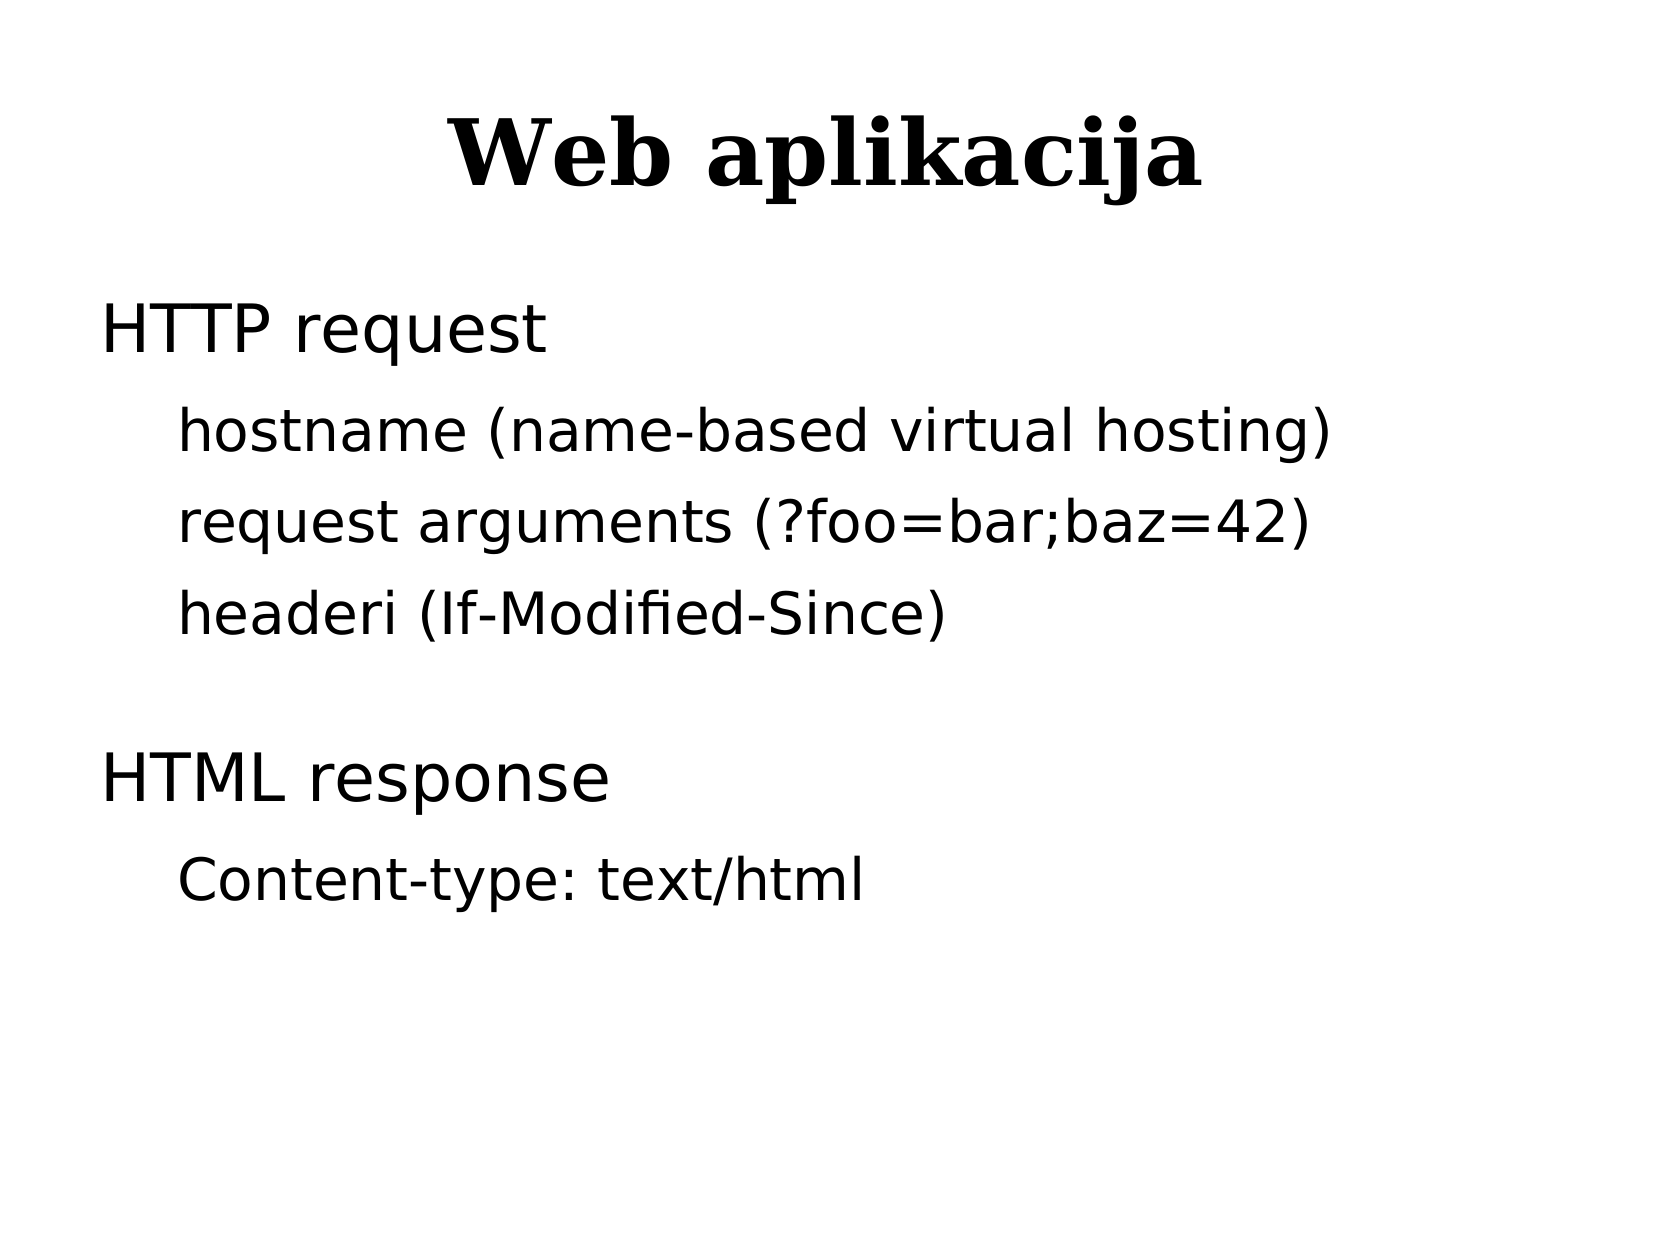

# Web aplikacija
HTTP request
hostname (name-based virtual hosting)
request arguments (?foo=bar;baz=42)
headeri (If-Modified-Since)
HTML response
Content-type: text/html